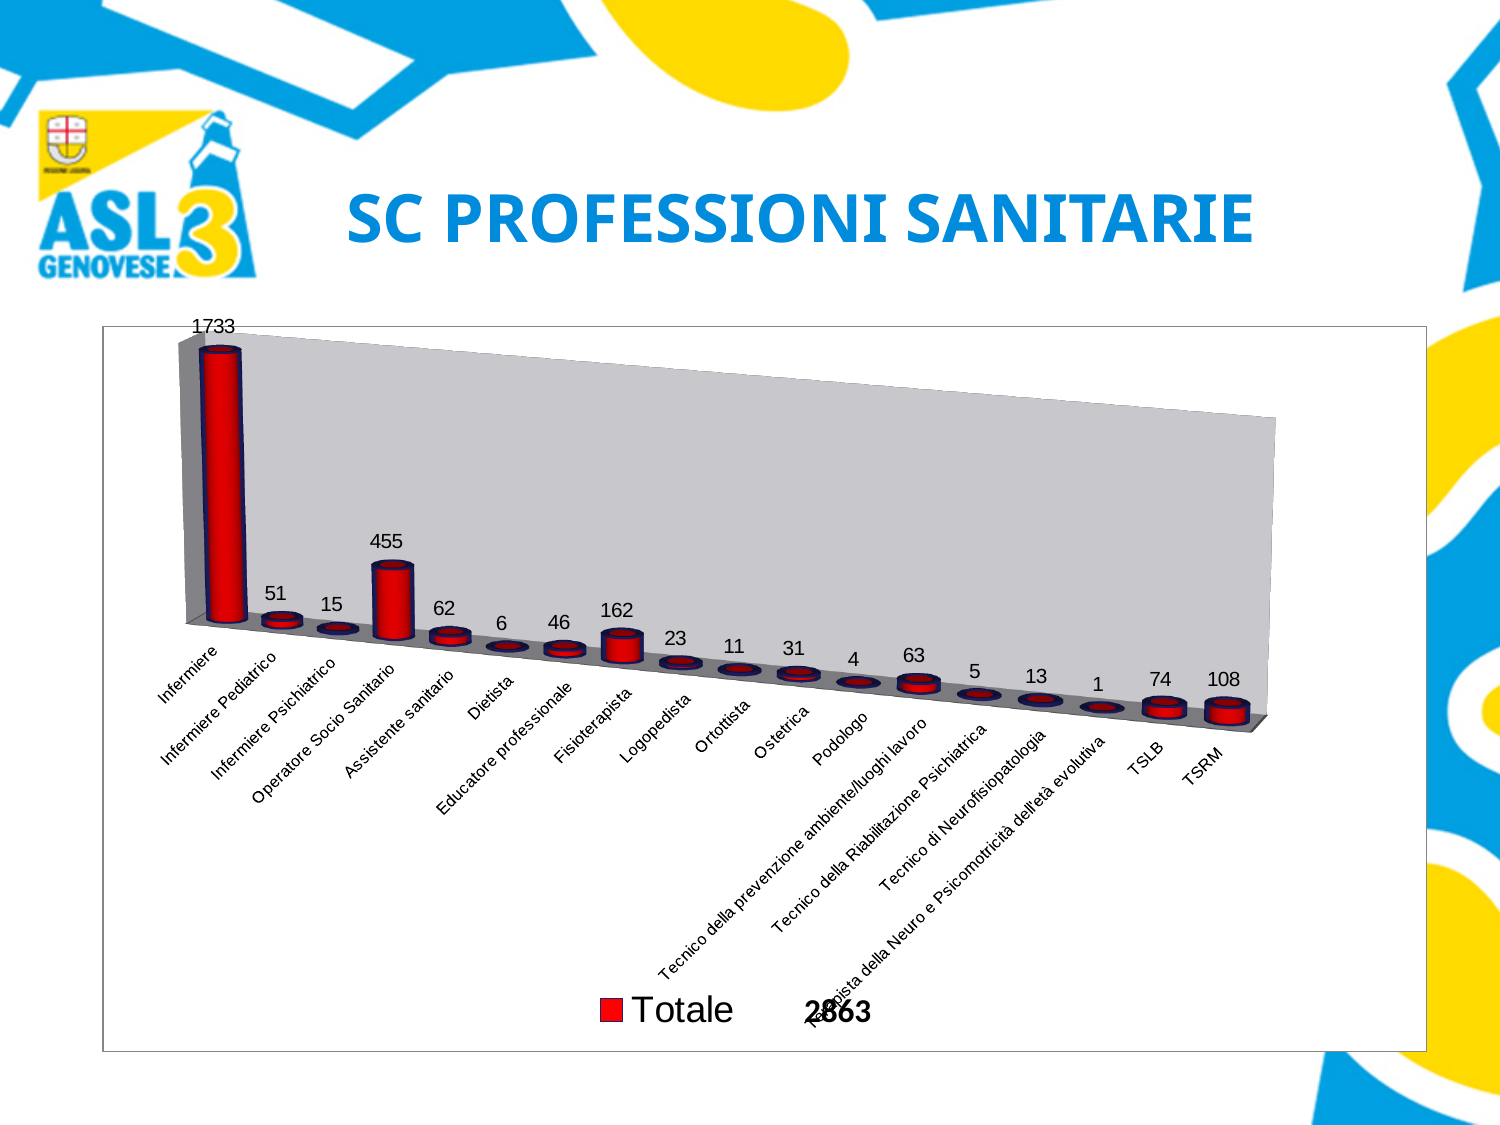

# SC PROFESSIONI SANITARIE
[unsupported chart]
2863